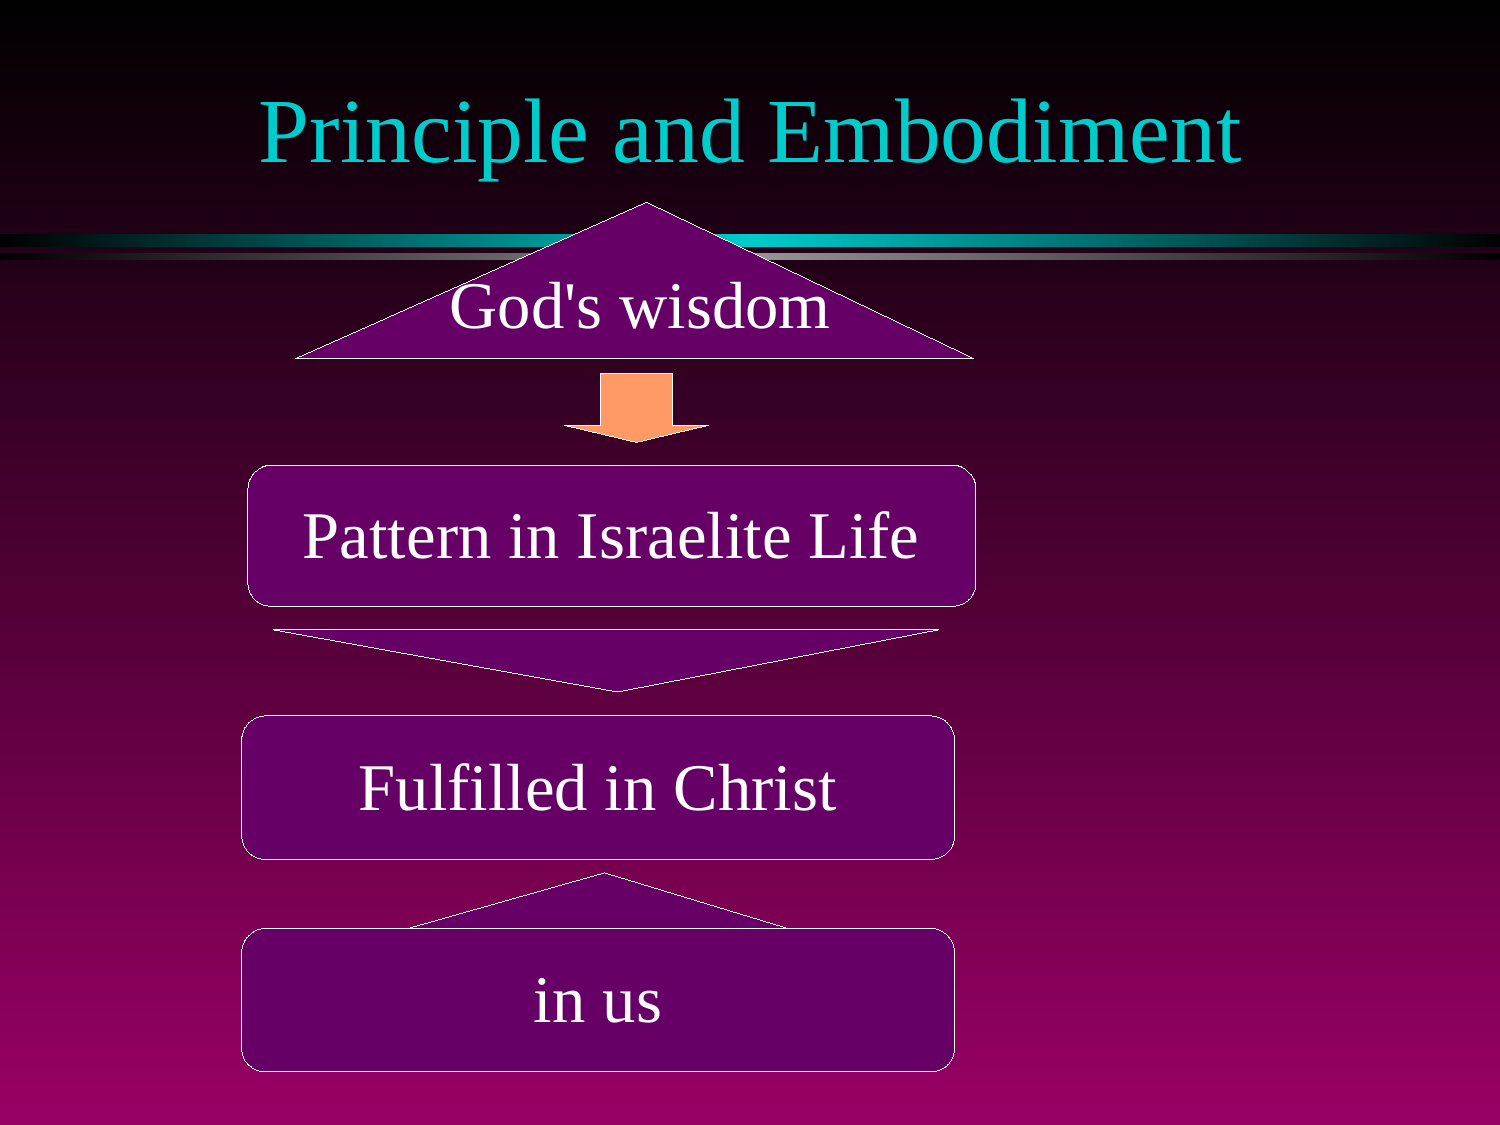

# Principle and Embodiment
God's wisdom
Pattern in Israelite Life
Fulfilled in Christ
in us